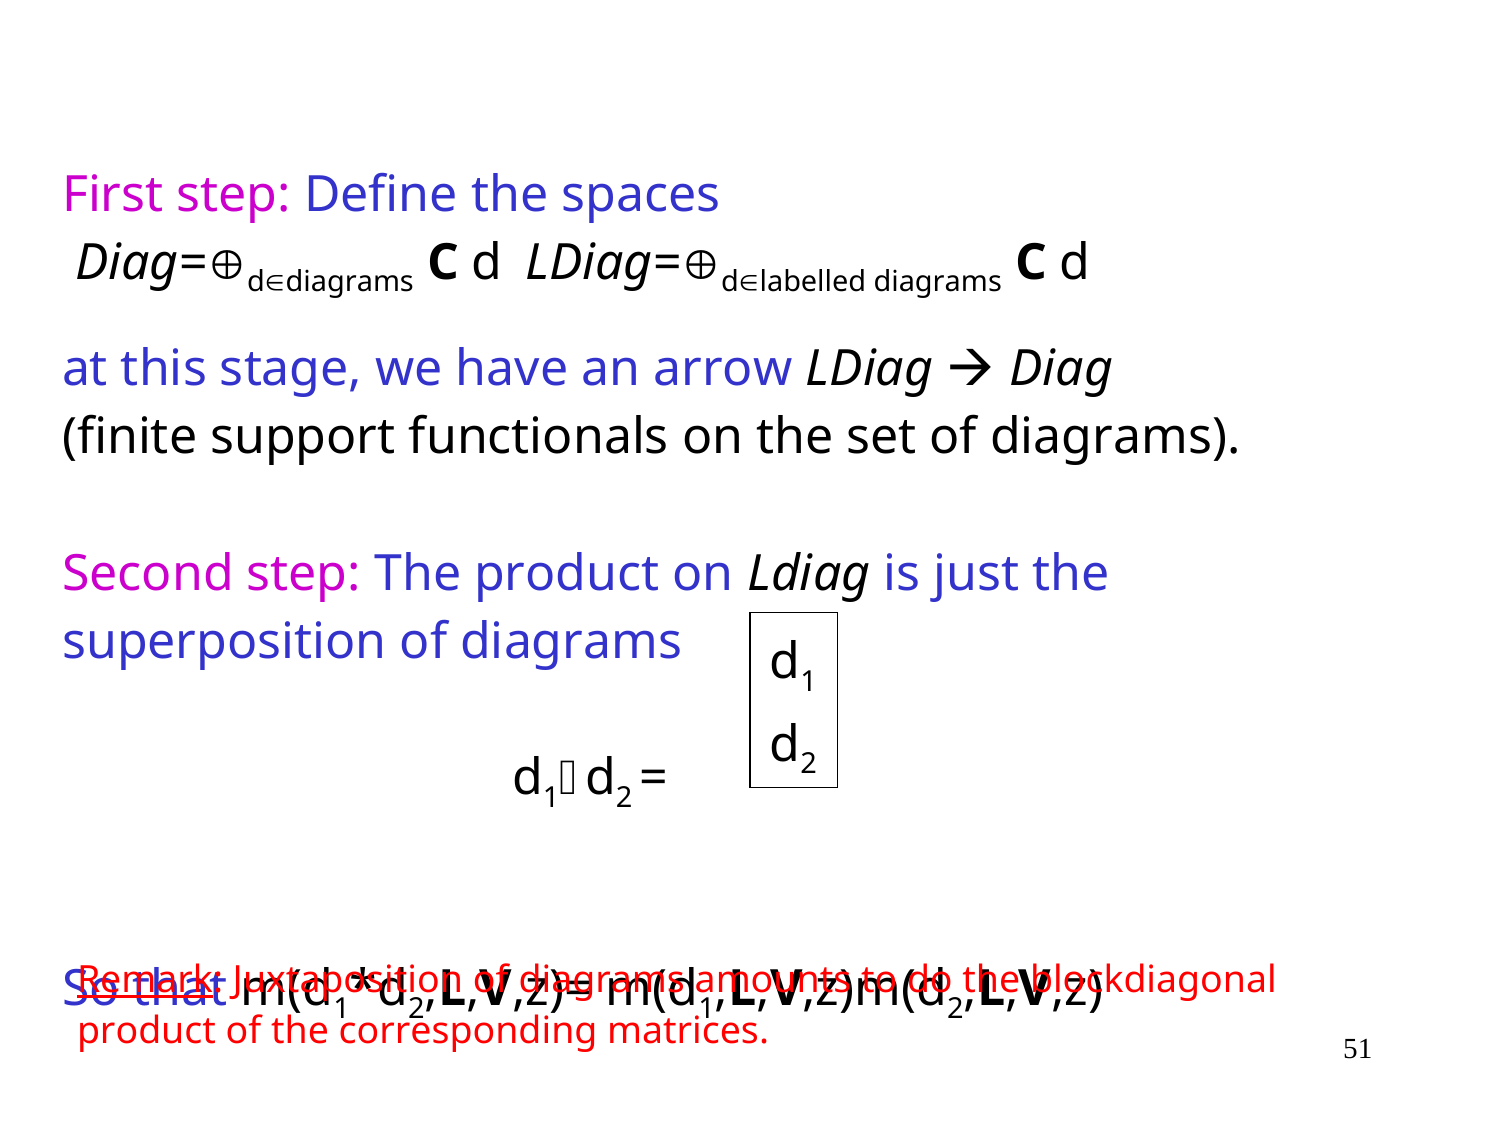

First step: Define the spaces
 Diag=ddiagrams C d	 LDiag=dlabelled diagrams C d
at this stage, we have an arrow LDiag  Diag
(finite support functionals on the set of diagrams).
Second step: The product on Ldiag is just the superposition of diagrams
			d1 d2 =
So that m(d1*d2,L,V,z)= m(d1,L,V,z)m(d2,L,V,z)
d1
d2
Remark: Juxtaposition of diagrams amounts to do the blockdiagonal product of the corresponding matrices.
51